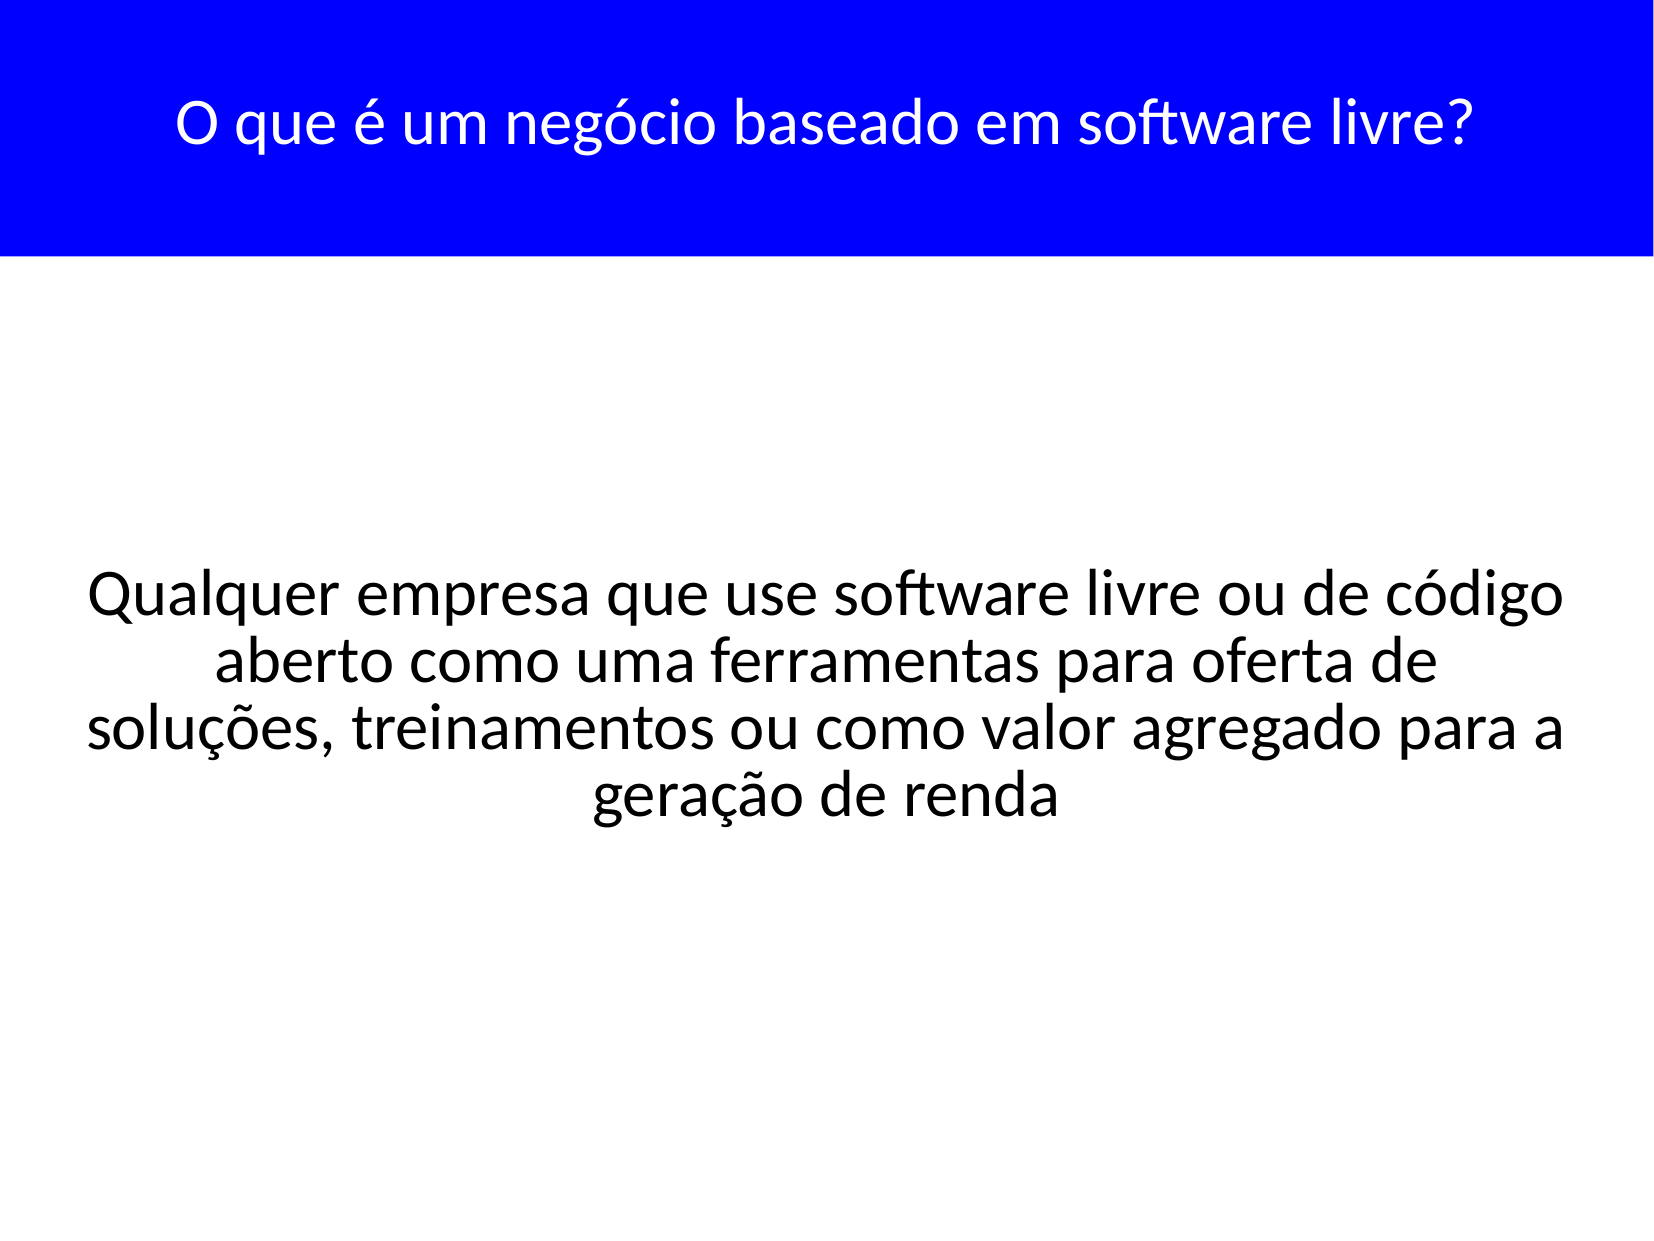

# O que é um negócio baseado em software livre?
Qualquer empresa que use software livre ou de código aberto como uma ferramentas para oferta de soluções, treinamentos ou como valor agregado para a geração de renda